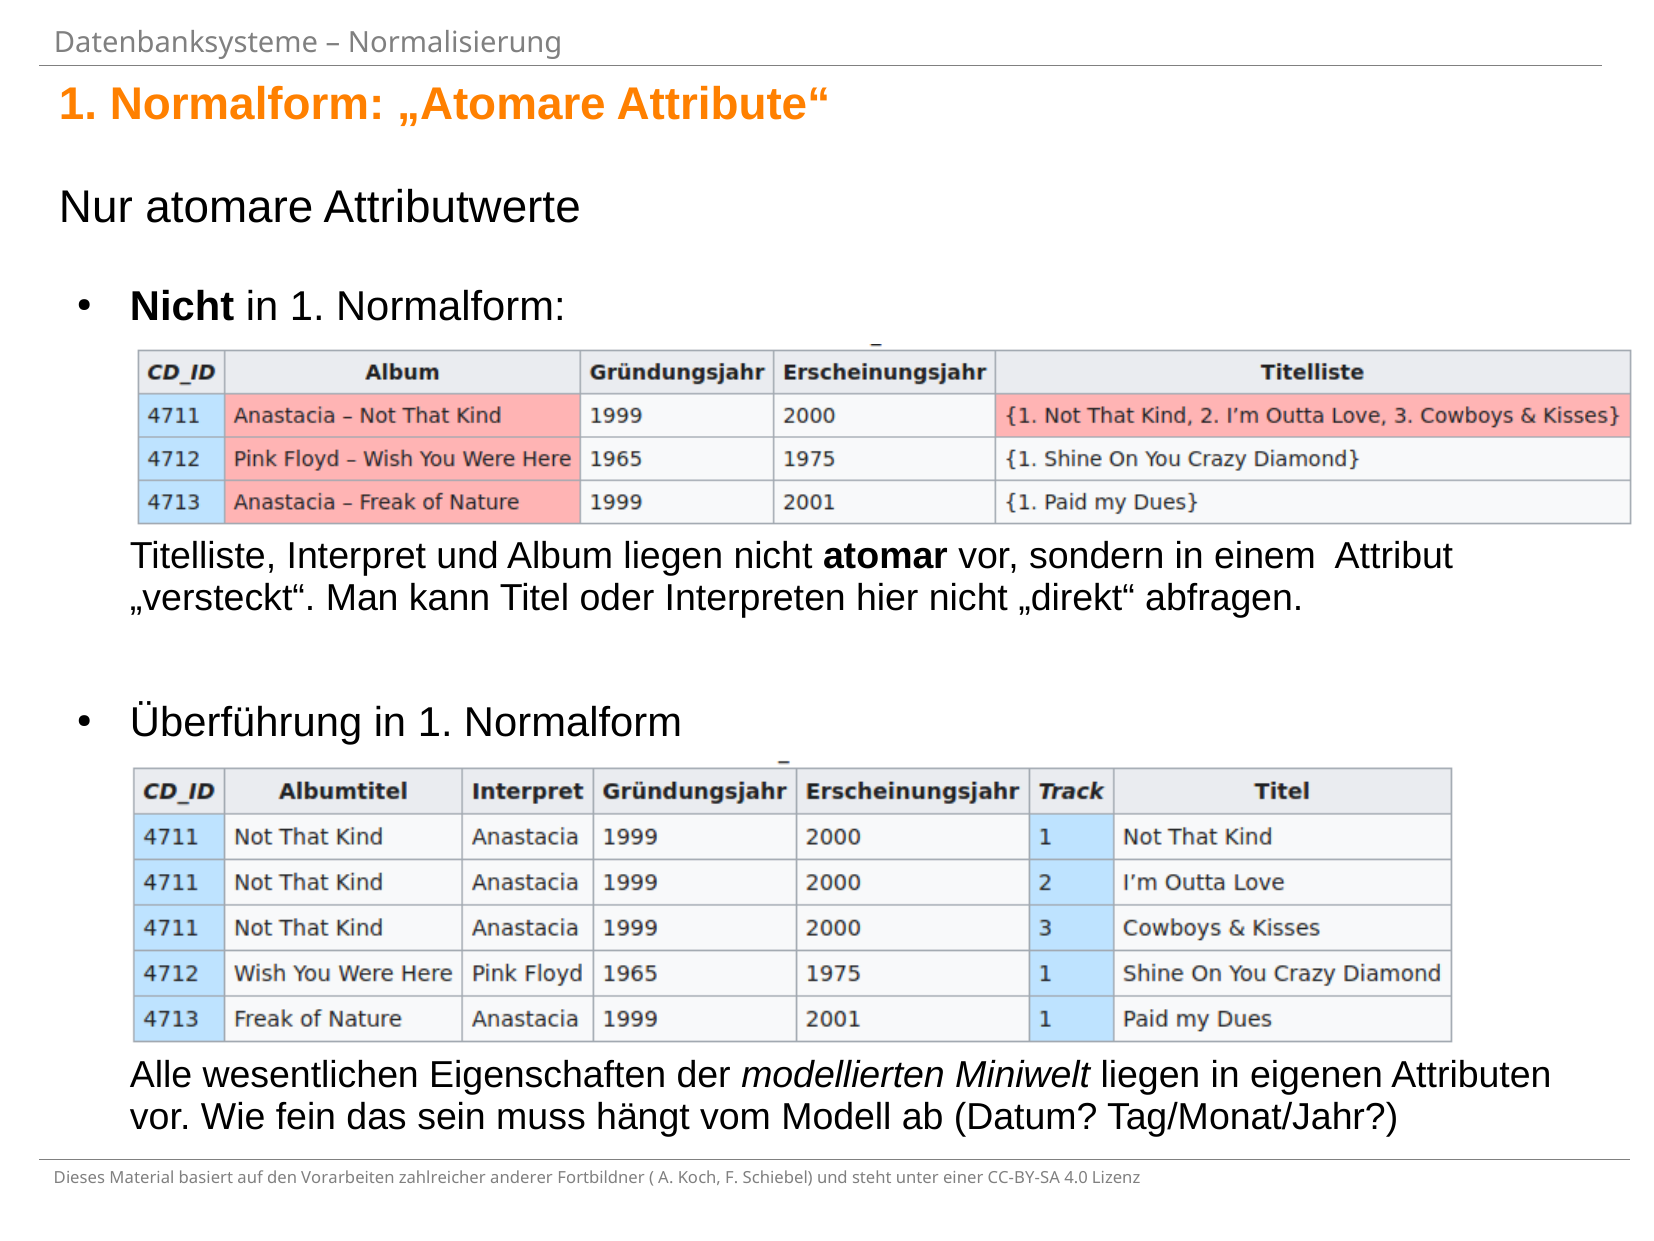

Datenbanksysteme – Normalisierung
# 1. Normalform: „Atomare Attribute“
Nur atomare Attributwerte
Nicht in 1. Normalform:
Titelliste, Interpret und Album liegen nicht atomar vor, sondern in einem Attribut „versteckt“. Man kann Titel oder Interpreten hier nicht „direkt“ abfragen.
Überführung in 1. Normalform
Alle wesentlichen Eigenschaften der modellierten Miniwelt liegen in eigenen Attributen vor. Wie fein das sein muss hängt vom Modell ab (Datum? Tag/Monat/Jahr?)